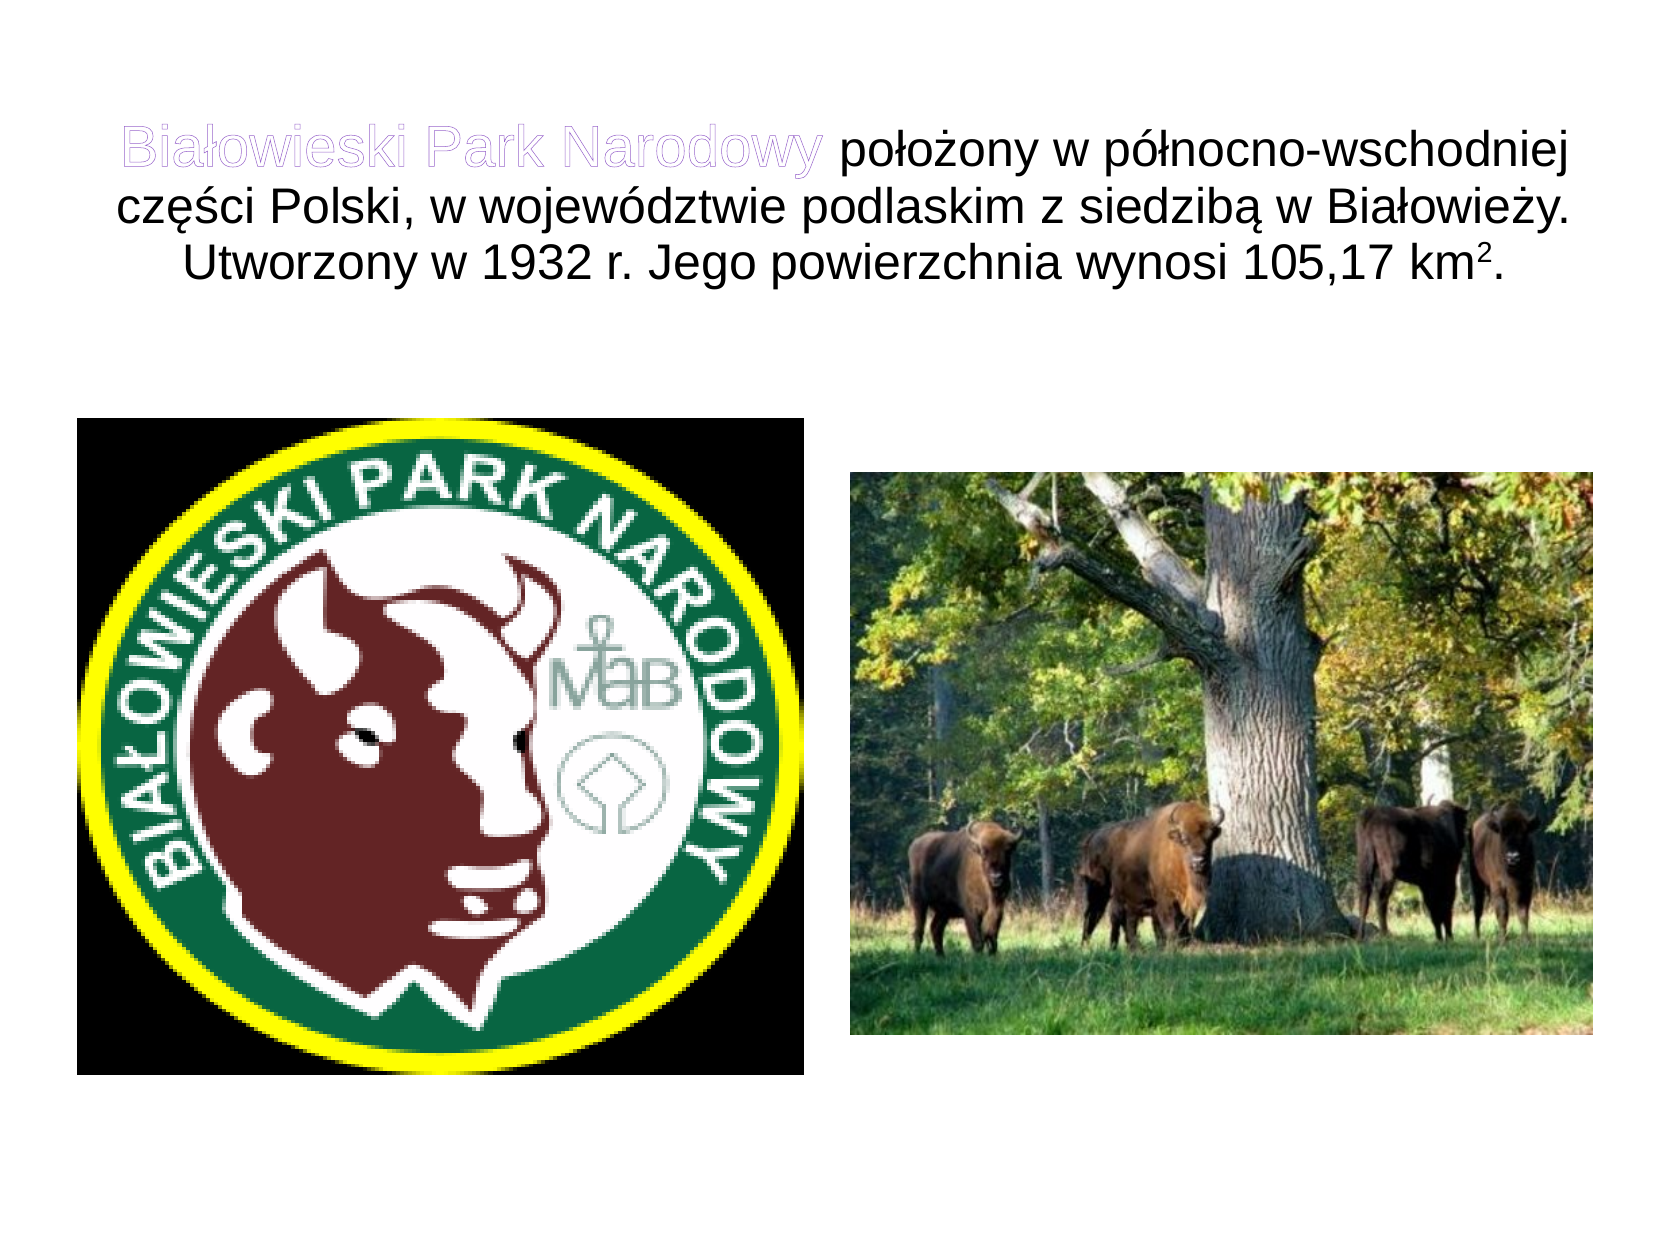

# Białowieski Park Narodowy położony w północno-wschodniej części Polski, w województwie podlaskim z siedzibą w Białowieży. Utworzony w 1932 r. Jego powierzchnia wynosi 105,17 km2.